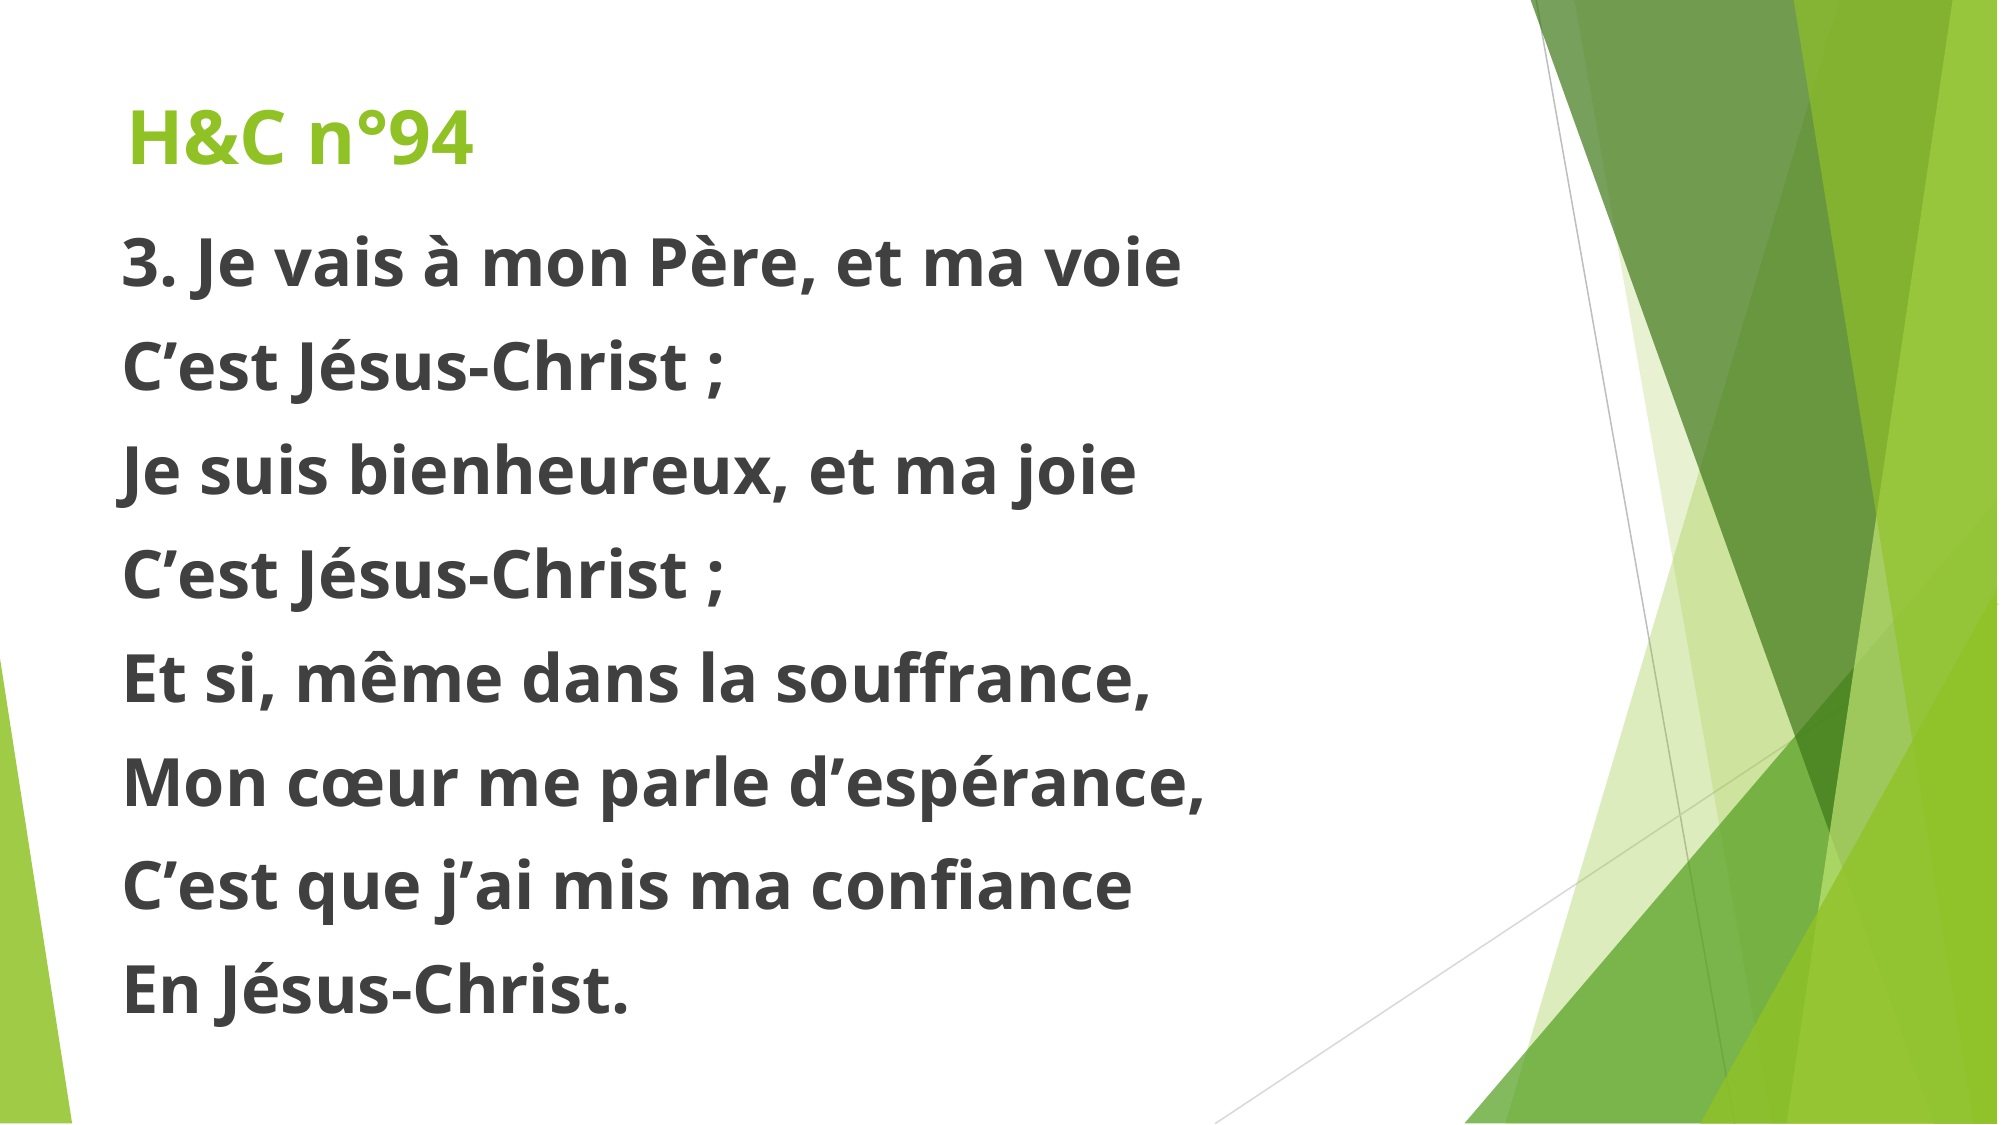

H&C n°94
3. Je vais à mon Père, et ma voie
C’est Jésus-Christ ;
Je suis bienheureux, et ma joie
C’est Jésus-Christ ;
Et si, même dans la souffrance,
Mon cœur me parle d’espérance,
C’est que j’ai mis ma confiance
En Jésus-Christ.